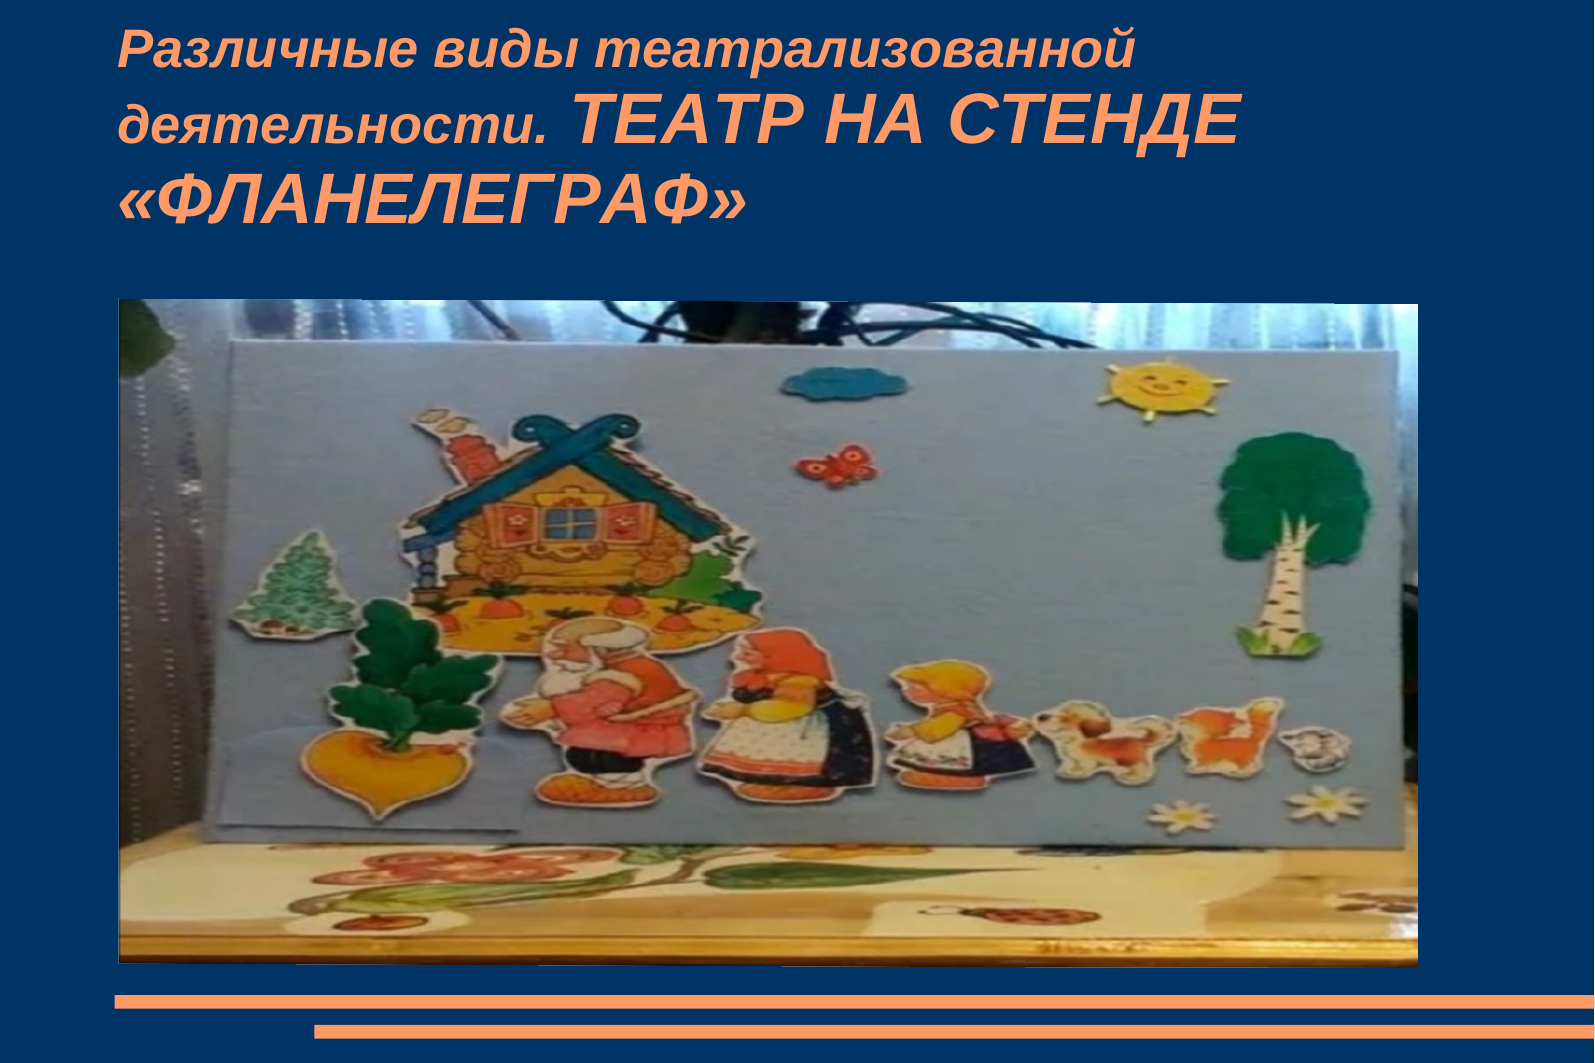

# Различные виды театрализованной деятельности. ТЕАТР НА СТЕНДЕ «ФЛАНЕЛЕГРАФ»